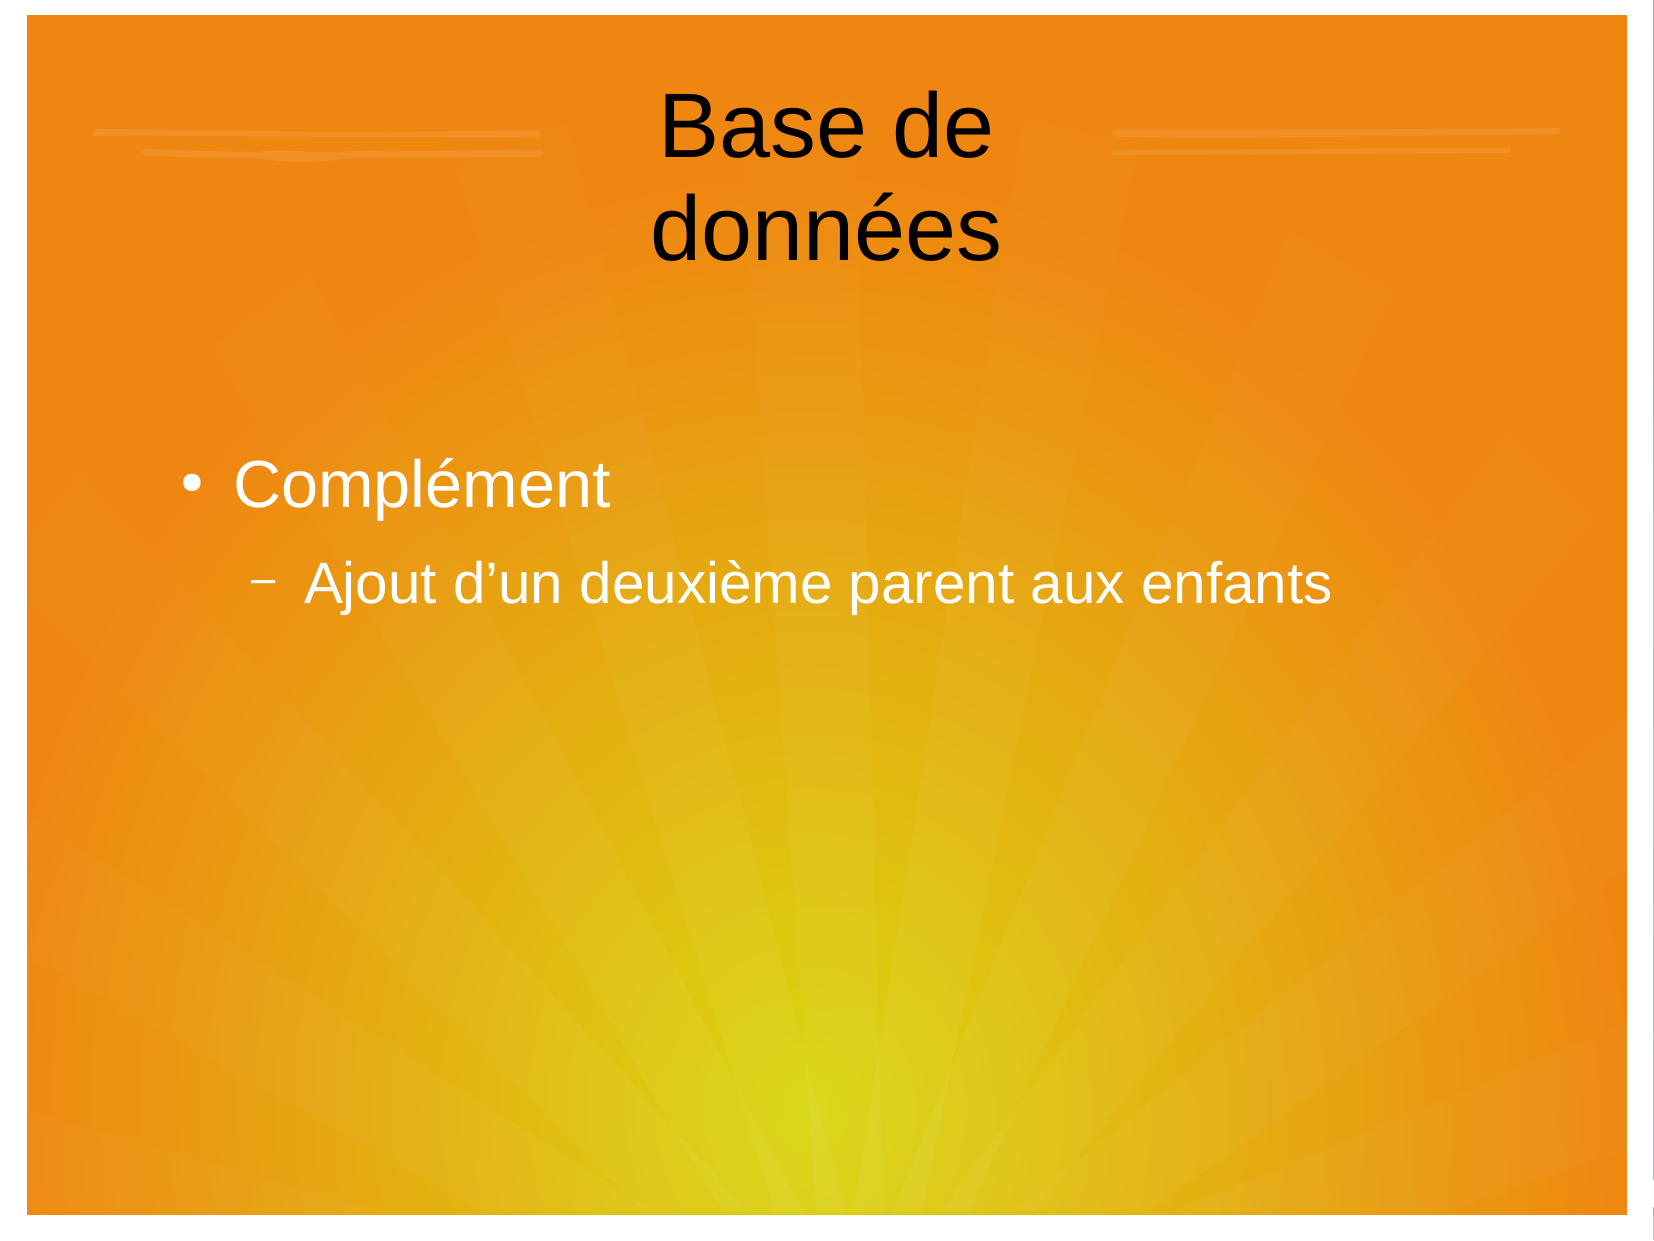

# Base de données
Complément
Ajout d’un deuxième parent aux enfants